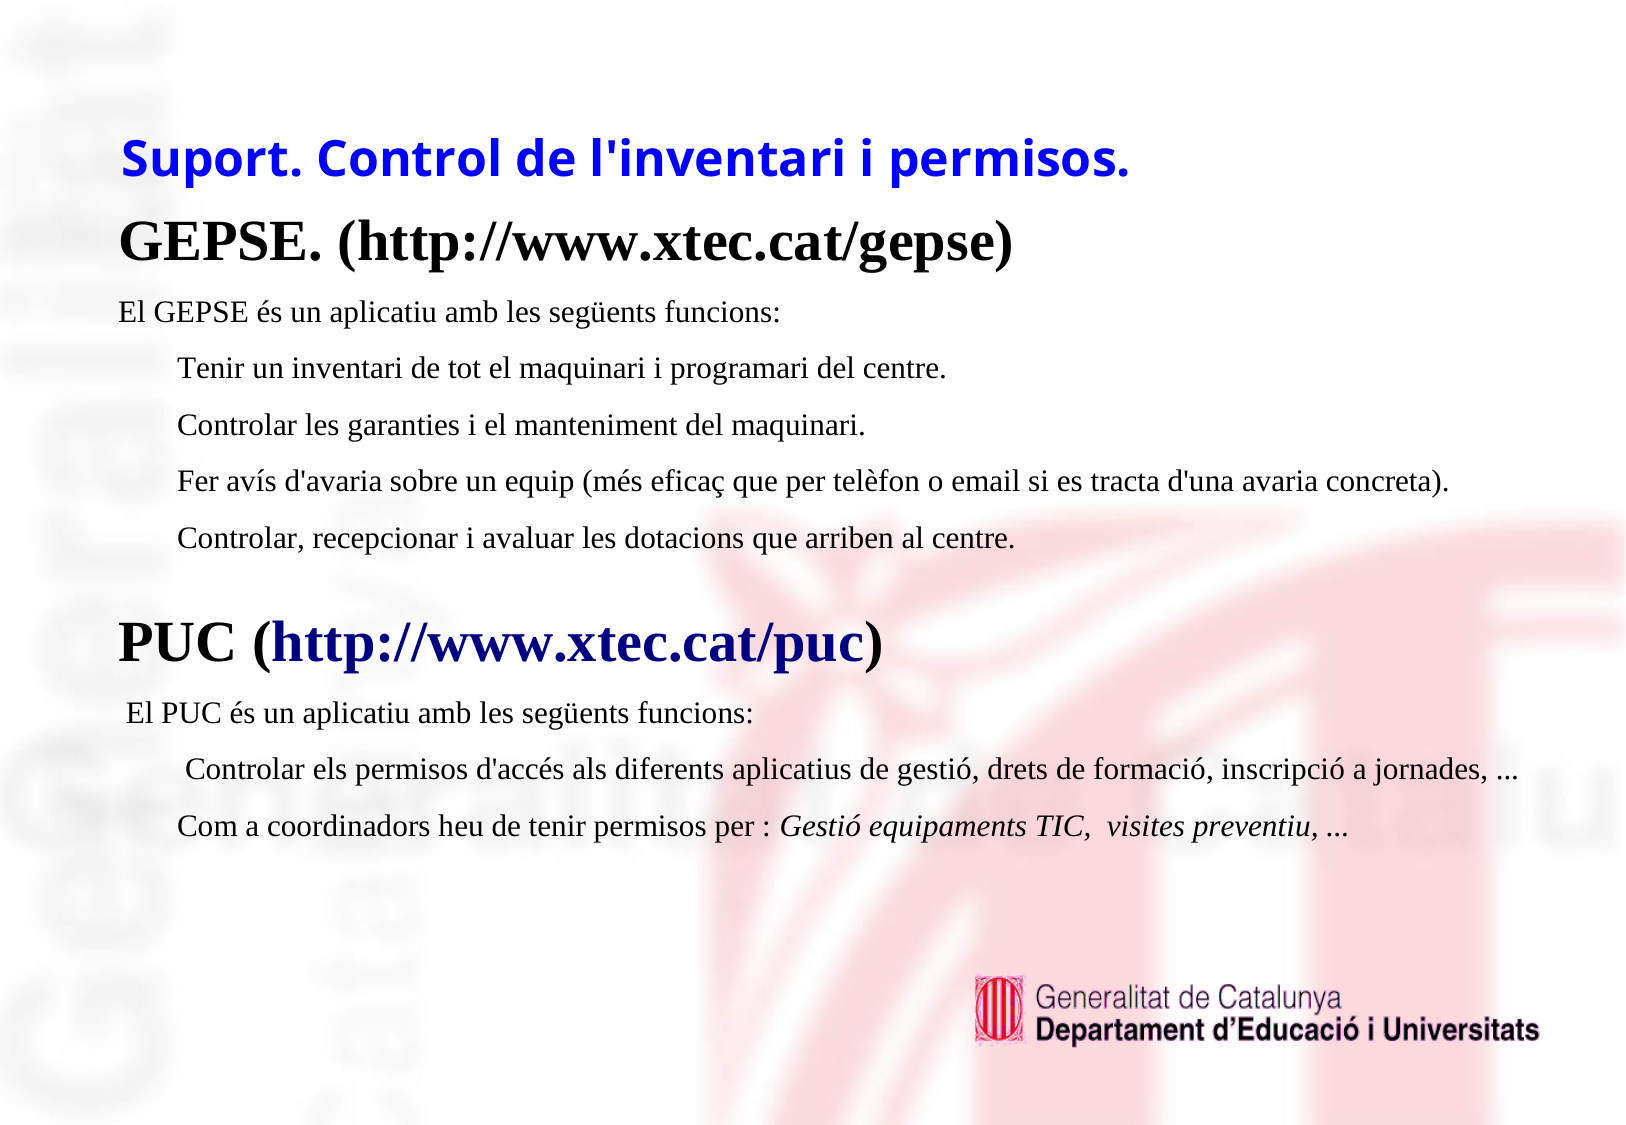

# Suport. Control de l'inventari i permisos.
GEPSE. (http://www.xtec.cat/gepse)
El GEPSE és un aplicatiu amb les següents funcions:
Tenir un inventari de tot el maquinari i programari del centre.
Controlar les garanties i el manteniment del maquinari.
Fer avís d'avaria sobre un equip (més eficaç que per telèfon o email si es tracta d'una avaria concreta).
Controlar, recepcionar i avaluar les dotacions que arriben al centre.
PUC (http://www.xtec.cat/puc)
 El PUC és un aplicatiu amb les següents funcions:
 Controlar els permisos d'accés als diferents aplicatius de gestió, drets de formació, inscripció a jornades, ...
Com a coordinadors heu de tenir permisos per : Gestió equipaments TIC, visites preventiu, ...